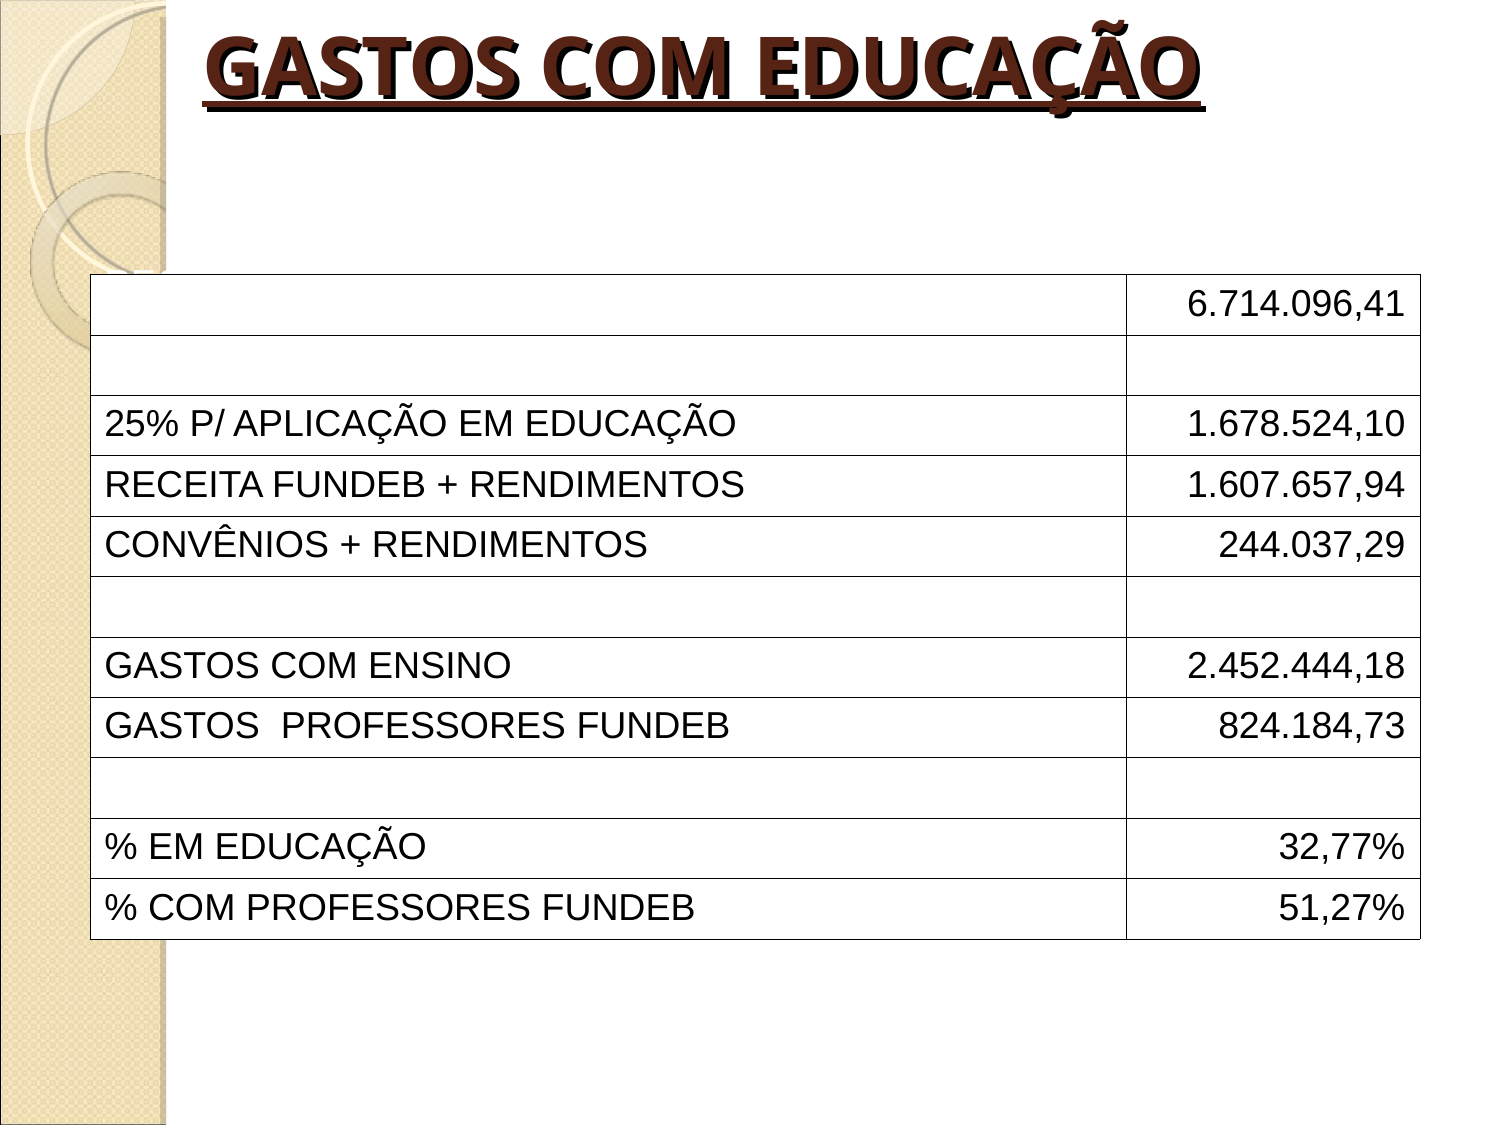

GASTOS COM EDUCAÇÃO
| RECEITAS ORIUNDAS DE IMPOSTOS | 6.714.096,41 |
| --- | --- |
| | |
| 25% P/ APLICAÇÃO EM EDUCAÇÃO | 1.678.524,10 |
| RECEITA FUNDEB + RENDIMENTOS | 1.607.657,94 |
| CONVÊNIOS + RENDIMENTOS | 244.037,29 |
| | |
| GASTOS COM ENSINO | 2.452.444,18 |
| GASTOS PROFESSORES FUNDEB | 824.184,73 |
| | |
| % EM EDUCAÇÃO | 32,77% |
| % COM PROFESSORES FUNDEB | 51,27% |